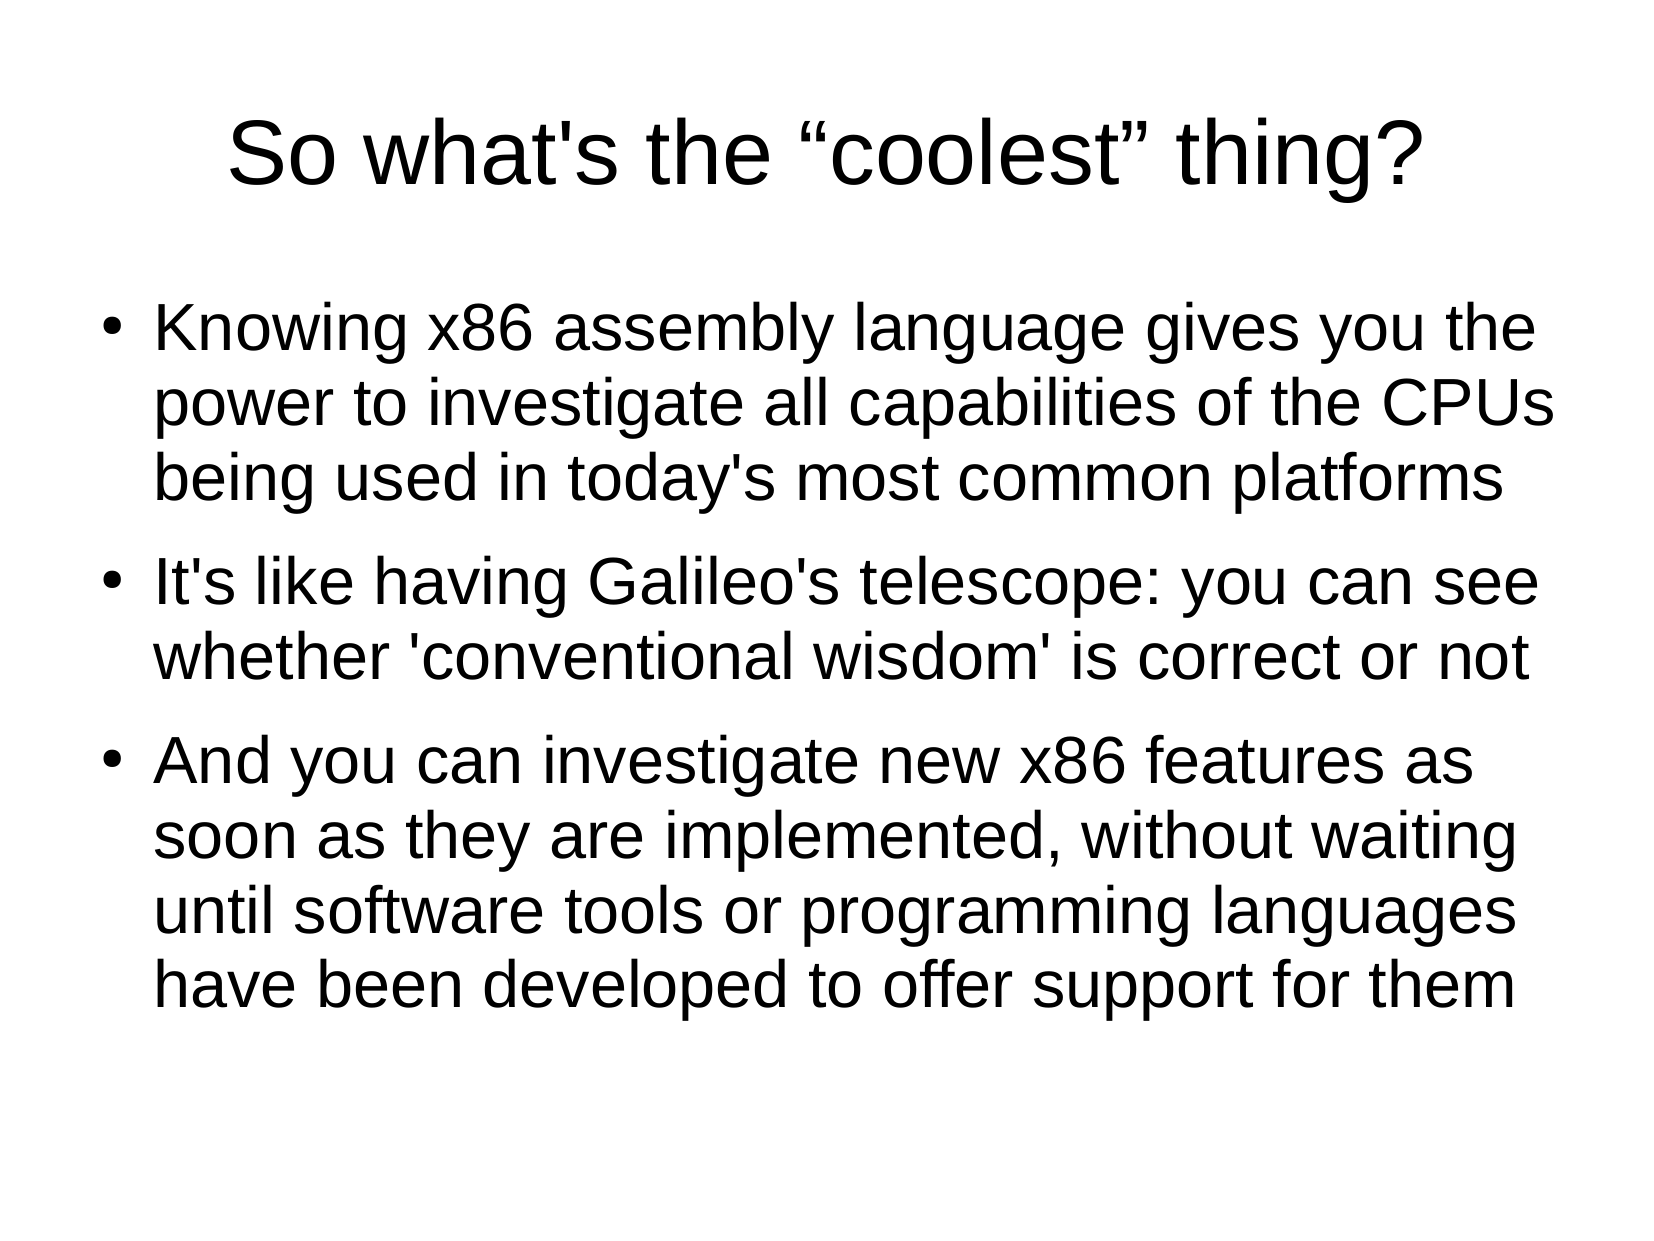

# So what's the “coolest” thing?
Knowing x86 assembly language gives you the power to investigate all capabilities of the CPUs being used in today's most common platforms
It's like having Galileo's telescope: you can see whether 'conventional wisdom' is correct or not
And you can investigate new x86 features as soon as they are implemented, without waiting until software tools or programming languages have been developed to offer support for them